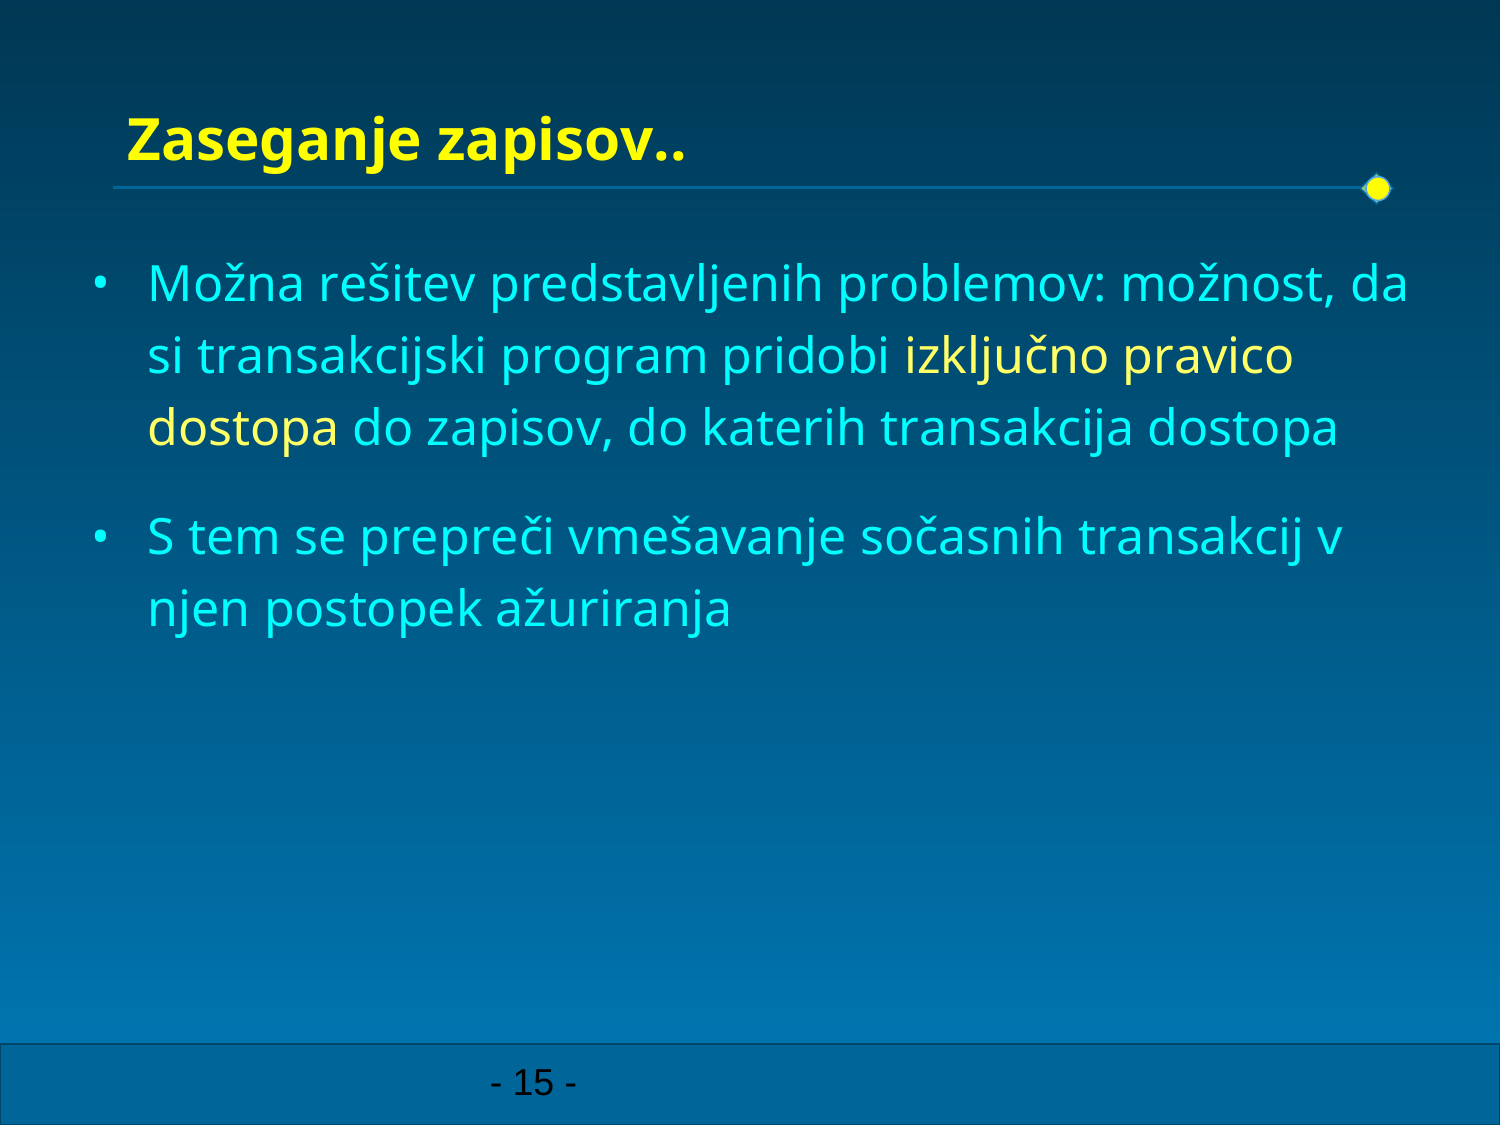

# Zaseganje zapisov..
Možna rešitev predstavljenih problemov: možnost, da si transakcijski program pridobi izključno pravico dostopa do zapisov, do katerih transakcija dostopa
S tem se prepreči vmešavanje sočasnih transakcij v njen postopek ažuriranja